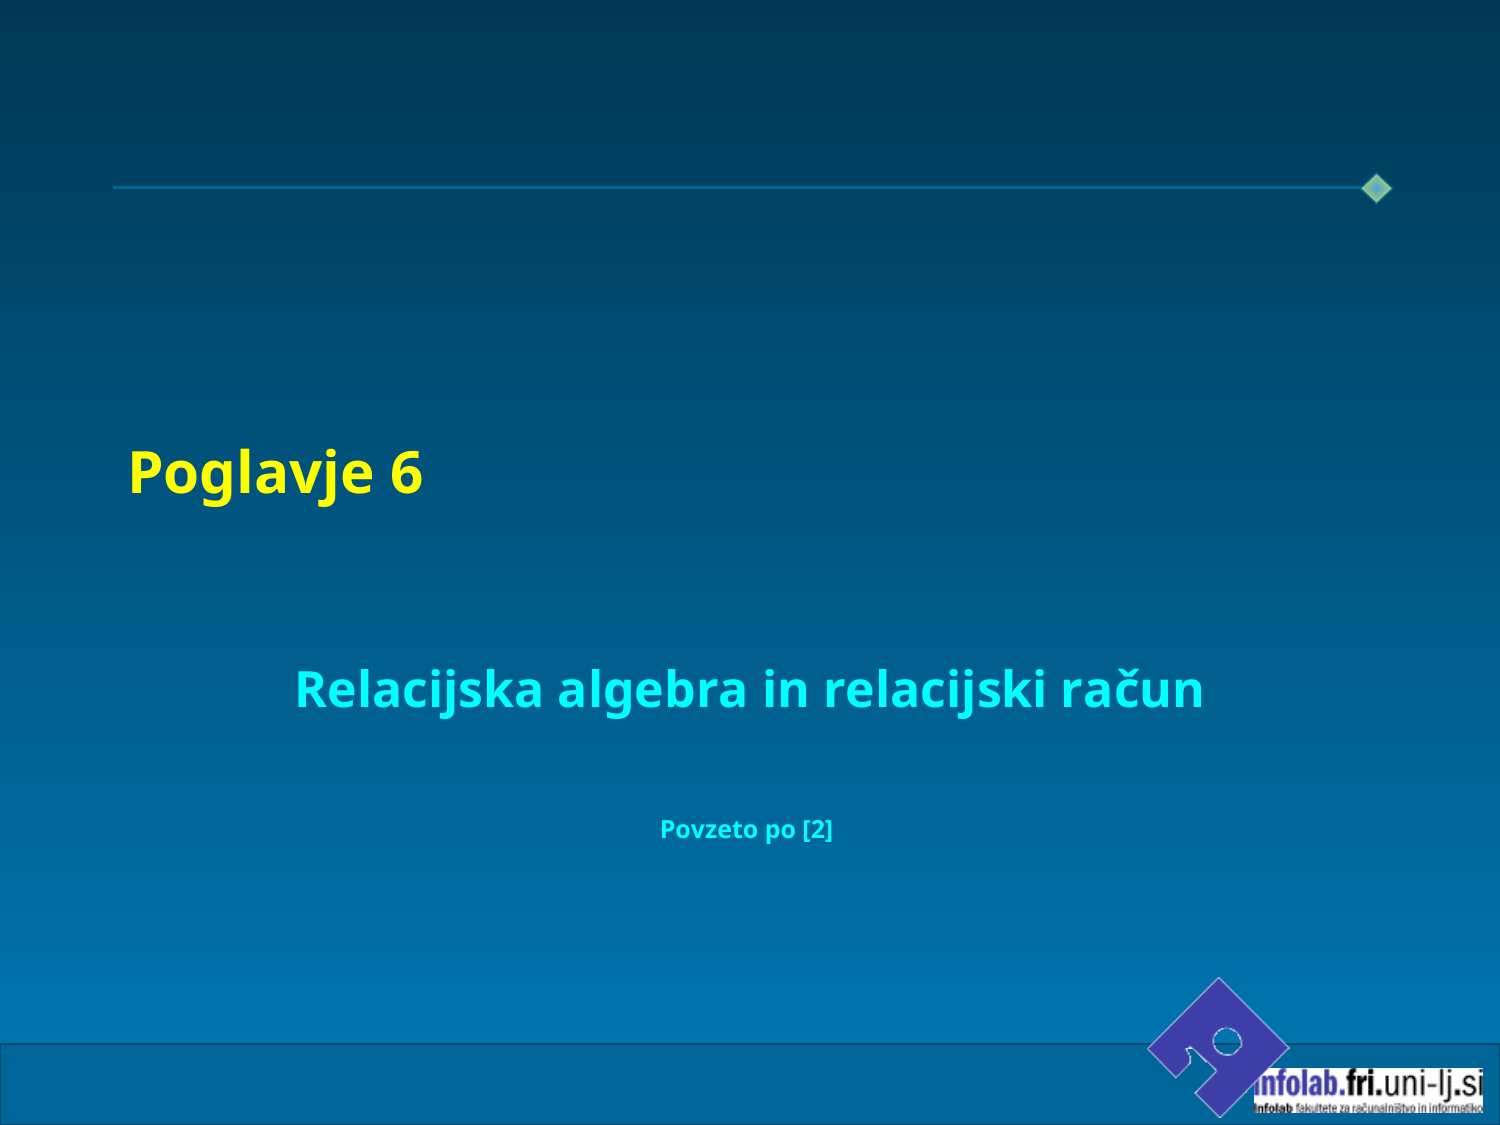

# Poglavje 6
Relacijska algebra in relacijski račun
Povzeto po [2]